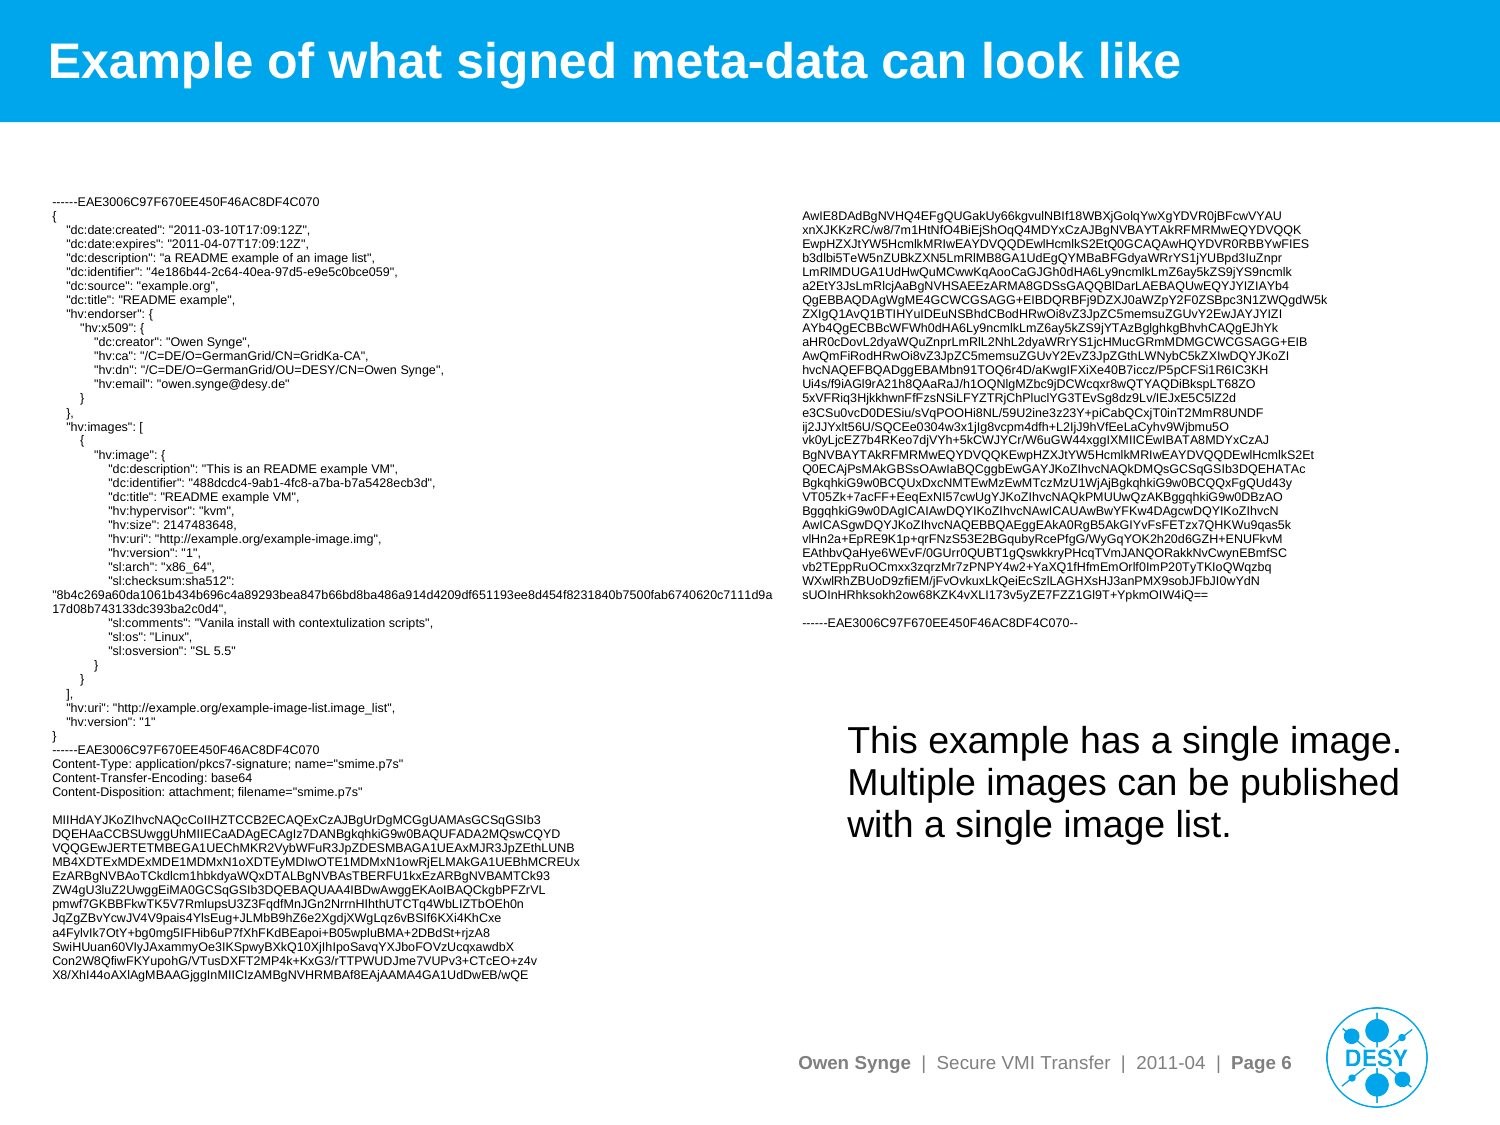

# Example of what signed meta-data can look like
------EAE3006C97F670EE450F46AC8DF4C070
{
 "dc:date:created": "2011-03-10T17:09:12Z",
 "dc:date:expires": "2011-04-07T17:09:12Z",
 "dc:description": "a README example of an image list",
 "dc:identifier": "4e186b44-2c64-40ea-97d5-e9e5c0bce059",
 "dc:source": "example.org",
 "dc:title": "README example",
 "hv:endorser": {
 "hv:x509": {
 "dc:creator": "Owen Synge",
 "hv:ca": "/C=DE/O=GermanGrid/CN=GridKa-CA",
 "hv:dn": "/C=DE/O=GermanGrid/OU=DESY/CN=Owen Synge",
 "hv:email": "owen.synge@desy.de"
 }
 },
 "hv:images": [
 {
 "hv:image": {
 "dc:description": "This is an README example VM",
 "dc:identifier": "488dcdc4-9ab1-4fc8-a7ba-b7a5428ecb3d",
 "dc:title": "README example VM",
 "hv:hypervisor": "kvm",
 "hv:size": 2147483648,
 "hv:uri": "http://example.org/example-image.img",
 "hv:version": "1",
 "sl:arch": "x86_64",
 "sl:checksum:sha512": "8b4c269a60da1061b434b696c4a89293bea847b66bd8ba486a914d4209df651193ee8d454f8231840b7500fab6740620c7111d9a17d08b743133dc393ba2c0d4",
 "sl:comments": "Vanila install with contextulization scripts",
 "sl:os": "Linux",
 "sl:osversion": "SL 5.5"
 }
 }
 ],
 "hv:uri": "http://example.org/example-image-list.image_list",
 "hv:version": "1"
}
------EAE3006C97F670EE450F46AC8DF4C070
Content-Type: application/pkcs7-signature; name="smime.p7s"
Content-Transfer-Encoding: base64
Content-Disposition: attachment; filename="smime.p7s"
MIIHdAYJKoZIhvcNAQcCoIIHZTCCB2ECAQExCzAJBgUrDgMCGgUAMAsGCSqGSIb3
DQEHAaCCBSUwggUhMIIECaADAgECAgIz7DANBgkqhkiG9w0BAQUFADA2MQswCQYD
VQQGEwJERTETMBEGA1UEChMKR2VybWFuR3JpZDESMBAGA1UEAxMJR3JpZEthLUNB
MB4XDTExMDExMDE1MDMxN1oXDTEyMDIwOTE1MDMxN1owRjELMAkGA1UEBhMCREUx
EzARBgNVBAoTCkdlcm1hbkdyaWQxDTALBgNVBAsTBERFU1kxEzARBgNVBAMTCk93
ZW4gU3luZ2UwggEiMA0GCSqGSIb3DQEBAQUAA4IBDwAwggEKAoIBAQCkgbPFZrVL
pmwf7GKBBFkwTK5V7RmlupsU3Z3FqdfMnJGn2NrrnHIhthUTCTq4WbLIZTbOEh0n
JqZgZBvYcwJV4V9pais4YlsEug+JLMbB9hZ6e2XgdjXWgLqz6vBSIf6KXi4KhCxe
a4FylvIk7OtY+bg0mg5IFHib6uP7fXhFKdBEapoi+B05wpluBMA+2DBdSt+rjzA8
SwiHUuan60VIyJAxammyOe3IKSpwyBXkQ10XjIhIpoSavqYXJboFOVzUcqxawdbX
Con2W8QfiwFKYupohG/VTusDXFT2MP4k+KxG3/rTTPWUDJme7VUPv3+CTcEO+z4v
X8/XhI44oAXlAgMBAAGjggInMIICIzAMBgNVHRMBAf8EAjAAMA4GA1UdDwEB/wQE
AwIE8DAdBgNVHQ4EFgQUGakUy66kgvulNBIf18WBXjGolqYwXgYDVR0jBFcwVYAU
xnXJKKzRC/w8/7m1HtNfO4BiEjShOqQ4MDYxCzAJBgNVBAYTAkRFMRMwEQYDVQQK
EwpHZXJtYW5HcmlkMRIwEAYDVQQDEwlHcmlkS2EtQ0GCAQAwHQYDVR0RBBYwFIES
b3dlbi5TeW5nZUBkZXN5LmRlMB8GA1UdEgQYMBaBFGdyaWRrYS1jYUBpd3IuZnpr
LmRlMDUGA1UdHwQuMCwwKqAooCaGJGh0dHA6Ly9ncmlkLmZ6ay5kZS9jYS9ncmlk
a2EtY3JsLmRlcjAaBgNVHSAEEzARMA8GDSsGAQQBlDarLAEBAQUwEQYJYIZIAYb4
QgEBBAQDAgWgME4GCWCGSAGG+EIBDQRBFj9DZXJ0aWZpY2F0ZSBpc3N1ZWQgdW5k
ZXIgQ1AvQ1BTIHYuIDEuNSBhdCBodHRwOi8vZ3JpZC5memsuZGUvY2EwJAYJYIZI
AYb4QgECBBcWFWh0dHA6Ly9ncmlkLmZ6ay5kZS9jYTAzBglghkgBhvhCAQgEJhYk
aHR0cDovL2dyaWQuZnprLmRlL2NhL2dyaWRrYS1jcHMucGRmMDMGCWCGSAGG+EIB
AwQmFiRodHRwOi8vZ3JpZC5memsuZGUvY2EvZ3JpZGthLWNybC5kZXIwDQYJKoZI
hvcNAQEFBQADggEBAMbn91TOQ6r4D/aKwgIFXiXe40B7iccz/P5pCFSi1R6IC3KH
Ui4s/f9iAGl9rA21h8QAaRaJ/h1OQNlgMZbc9jDCWcqxr8wQTYAQDiBkspLT68ZO
5xVFRiq3HjkkhwnFfFzsNSiLFYZTRjChPluclYG3TEvSg8dz9Lv/IEJxE5C5lZ2d
e3CSu0vcD0DESiu/sVqPOOHi8NL/59U2ine3z23Y+piCabQCxjT0inT2MmR8UNDF
ij2JJYxlt56U/SQCEe0304w3x1jIg8vcpm4dfh+L2IjJ9hVfEeLaCyhv9Wjbmu5O
vk0yLjcEZ7b4RKeo7djVYh+5kCWJYCr/W6uGW44xggIXMIICEwIBATA8MDYxCzAJ
BgNVBAYTAkRFMRMwEQYDVQQKEwpHZXJtYW5HcmlkMRIwEAYDVQQDEwlHcmlkS2Et
Q0ECAjPsMAkGBSsOAwIaBQCggbEwGAYJKoZIhvcNAQkDMQsGCSqGSIb3DQEHATAc
BgkqhkiG9w0BCQUxDxcNMTEwMzEwMTczMzU1WjAjBgkqhkiG9w0BCQQxFgQUd43y
VT05Zk+7acFF+EeqExNI57cwUgYJKoZIhvcNAQkPMUUwQzAKBggqhkiG9w0DBzAO
BggqhkiG9w0DAgICAIAwDQYIKoZIhvcNAwICAUAwBwYFKw4DAgcwDQYIKoZIhvcN
AwICASgwDQYJKoZIhvcNAQEBBQAEggEAkA0RgB5AkGIYvFsFETzx7QHKWu9qas5k
vlHn2a+EpRE9K1p+qrFNzS53E2BGqubyRcePfgG/WyGqYOK2h20d6GZH+ENUFkvM
EAthbvQaHye6WEvF/0GUrr0QUBT1gQswkkryPHcqTVmJANQORakkNvCwynEBmfSC
vb2TEppRuOCmxx3zqrzMr7zPNPY4w2+YaXQ1fHfmEmOrlf0ImP20TyTKIoQWqzbq
WXwlRhZBUoD9zfiEM/jFvOvkuxLkQeiEcSzlLAGHXsHJ3anPMX9sobJFbJI0wYdN
sUOInHRhksokh2ow68KZK4vXLI173v5yZE7FZZ1Gl9T+YpkmOIW4iQ==
------EAE3006C97F670EE450F46AC8DF4C070--
This example has a single image.
Multiple images can be published
with a single image list.